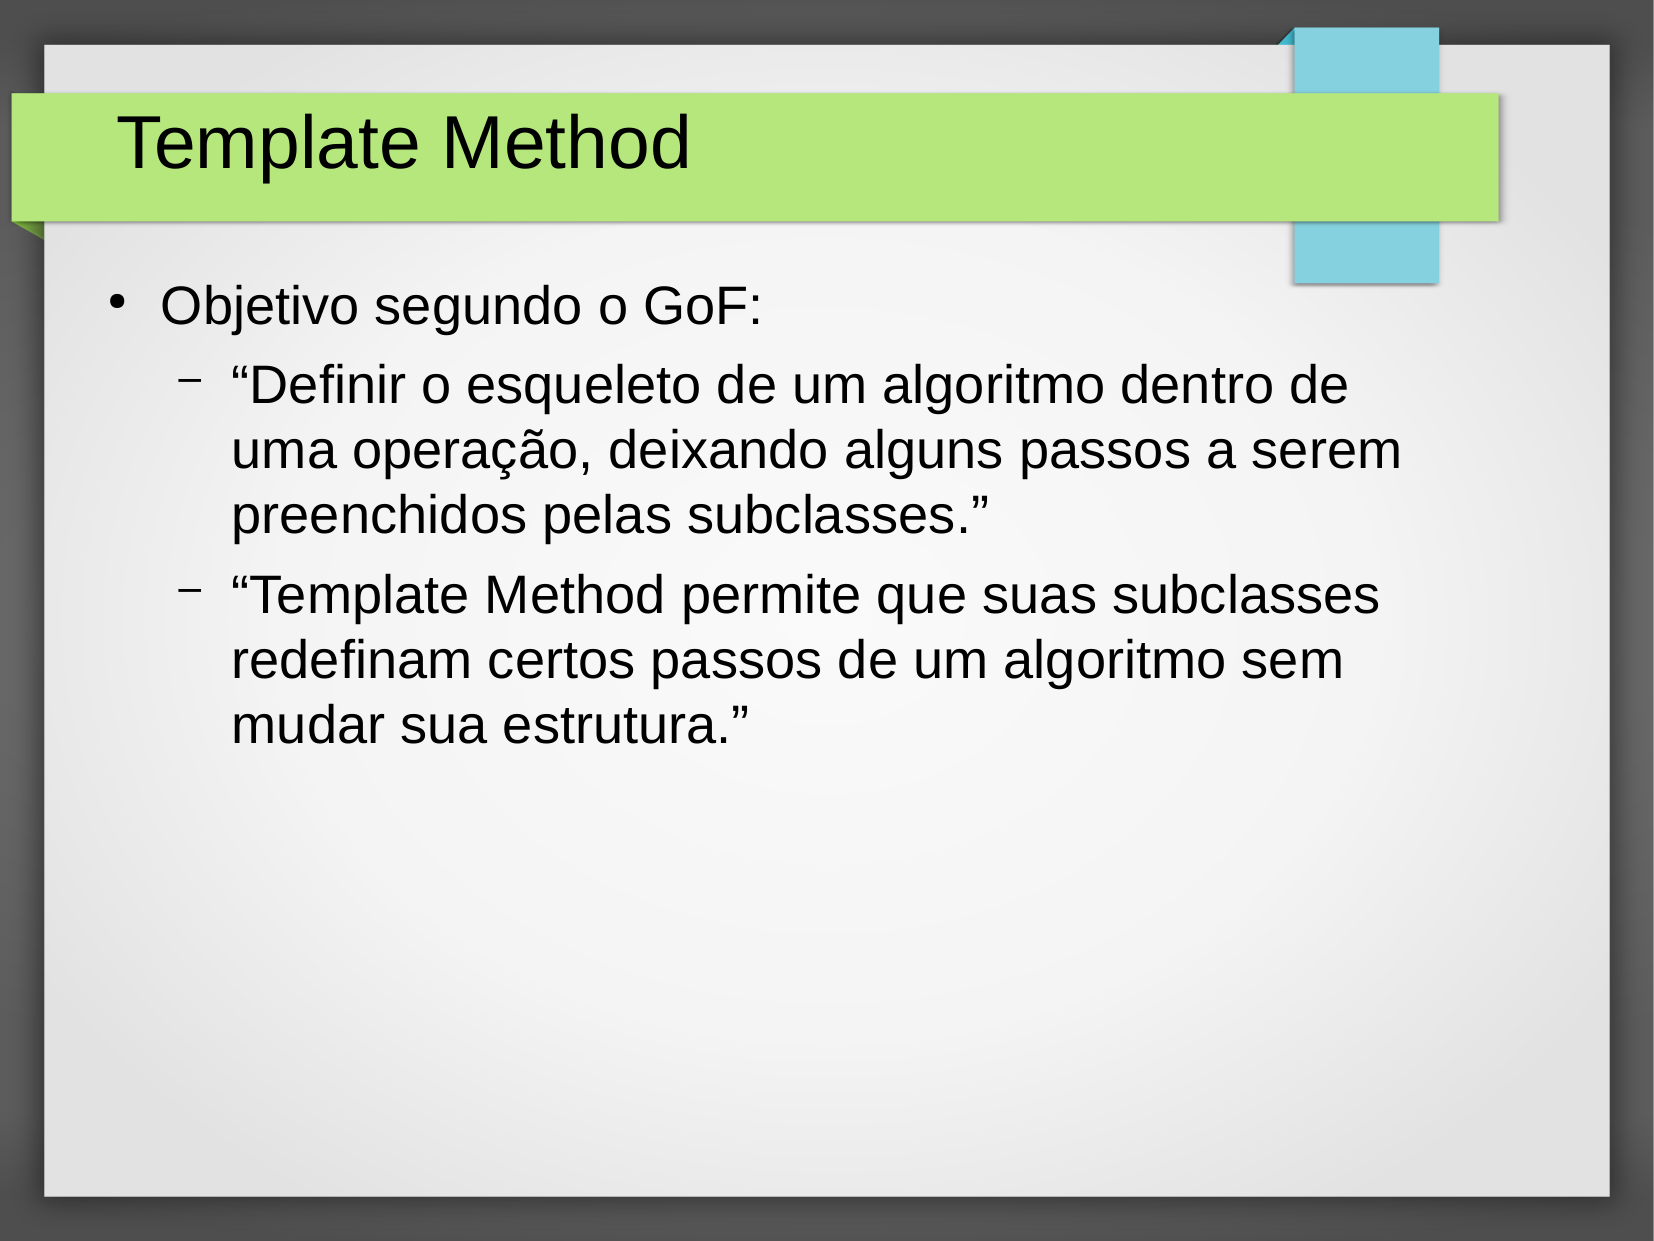

# Template Method
Objetivo segundo o GoF:
“Definir o esqueleto de um algoritmo dentro de uma operação, deixando alguns passos a serem preenchidos pelas subclasses.”
“Template Method permite que suas subclasses redefinam certos passos de um algoritmo sem mudar sua estrutura.”